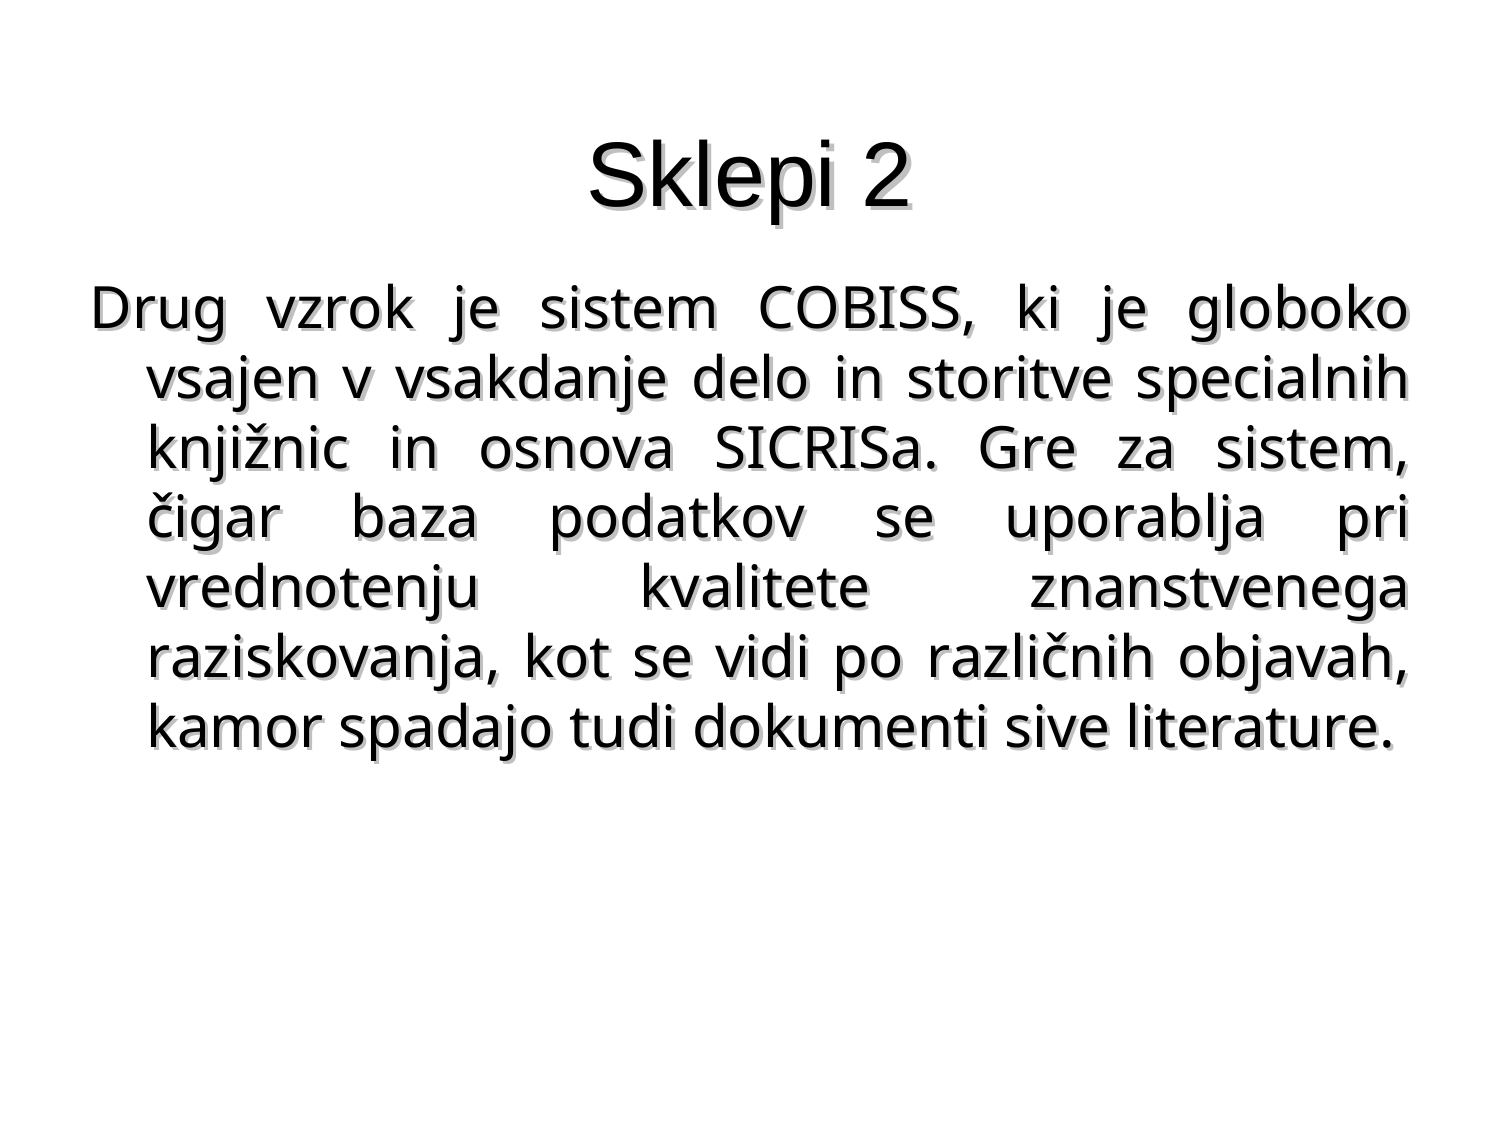

# Sklepi 2
Drug vzrok je sistem COBISS, ki je globoko vsajen v vsakdanje delo in storitve specialnih knjižnic in osnova SICRISa. Gre za sistem, čigar baza podatkov se uporablja pri vrednotenju kvalitete znanstvenega raziskovanja, kot se vidi po različnih objavah, kamor spadajo tudi dokumenti sive literature.
18
Primoz Juznic, University of Ljubljana, Faculty of Arts, Department of Library and Information Science and Book Studies, Slovenia